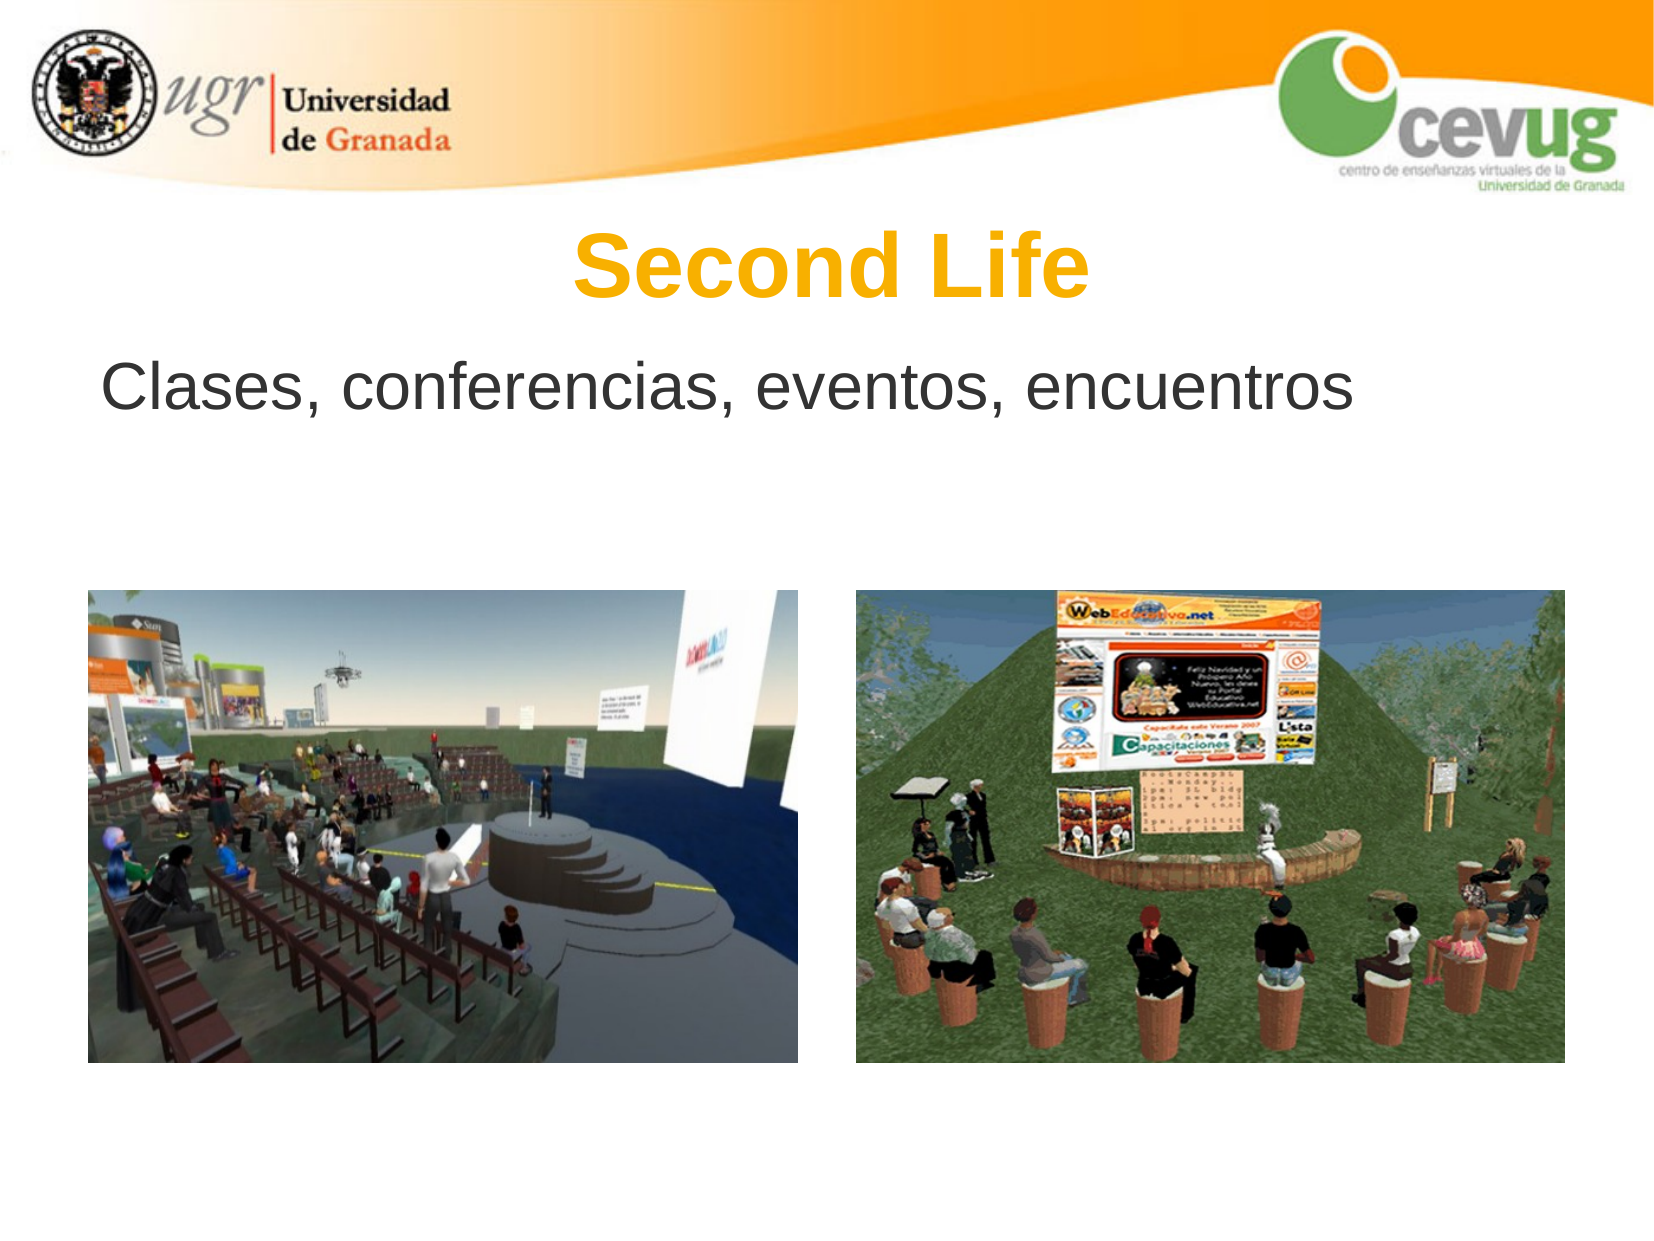

# Second Life
Clases, conferencias, eventos, encuentros